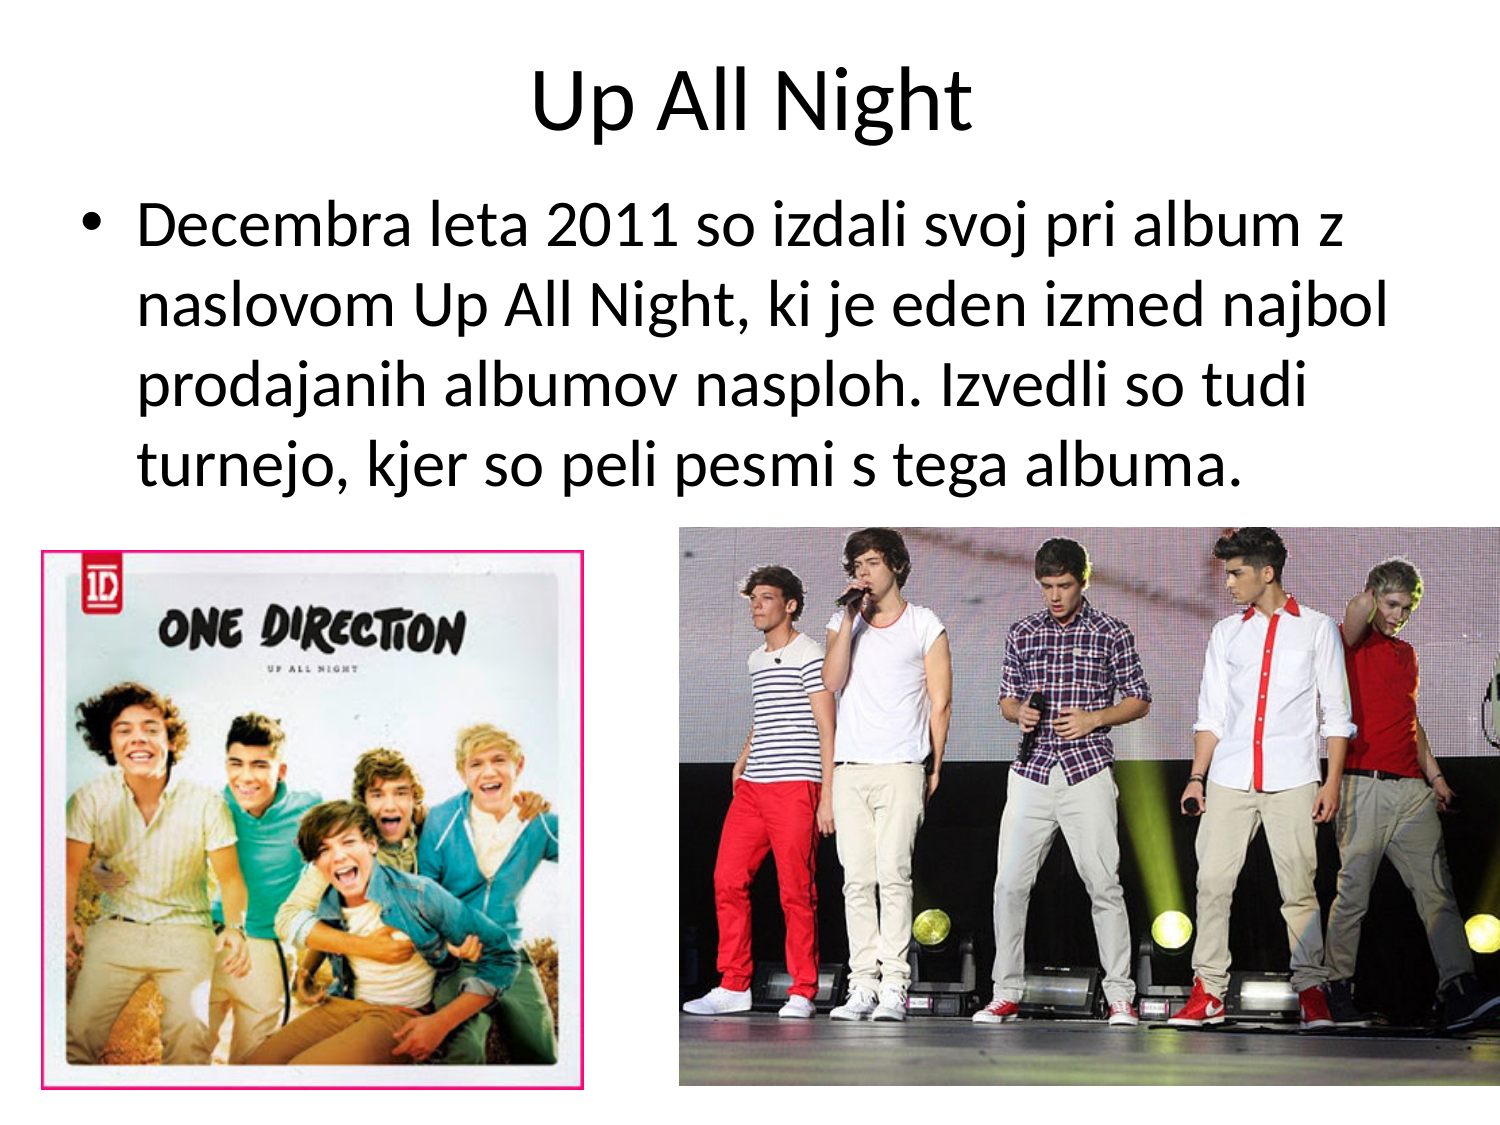

# Up All Night
Decembra leta 2011 so izdali svoj pri album z naslovom Up All Night, ki je eden izmed najbol prodajanih albumov nasploh. Izvedli so tudi turnejo, kjer so peli pesmi s tega albuma.